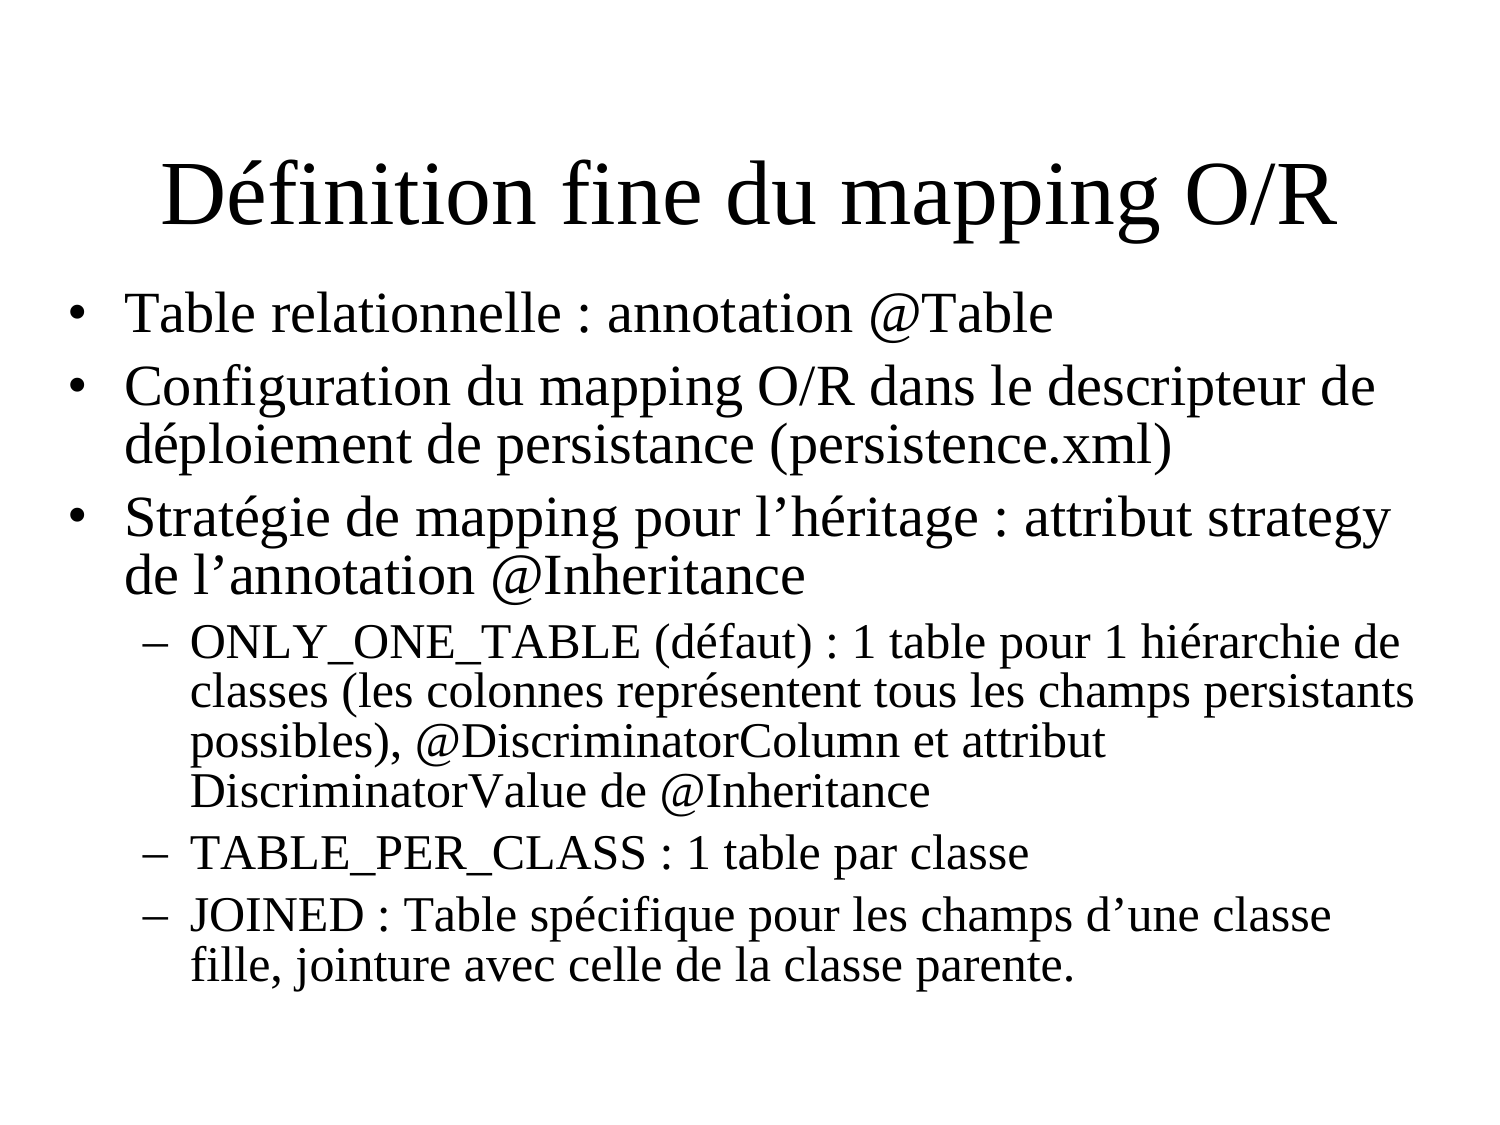

# Définition fine du mapping O/R
Table relationnelle : annotation @Table
Configuration du mapping O/R dans le descripteur de déploiement de persistance (persistence.xml)
Stratégie de mapping pour l’héritage : attribut strategy de l’annotation @Inheritance
ONLY_ONE_TABLE (défaut) : 1 table pour 1 hiérarchie de classes (les colonnes représentent tous les champs persistants possibles), @DiscriminatorColumn et attribut DiscriminatorValue de @Inheritance
TABLE_PER_CLASS : 1 table par classe
JOINED : Table spécifique pour les champs d’une classe fille, jointure avec celle de la classe parente.